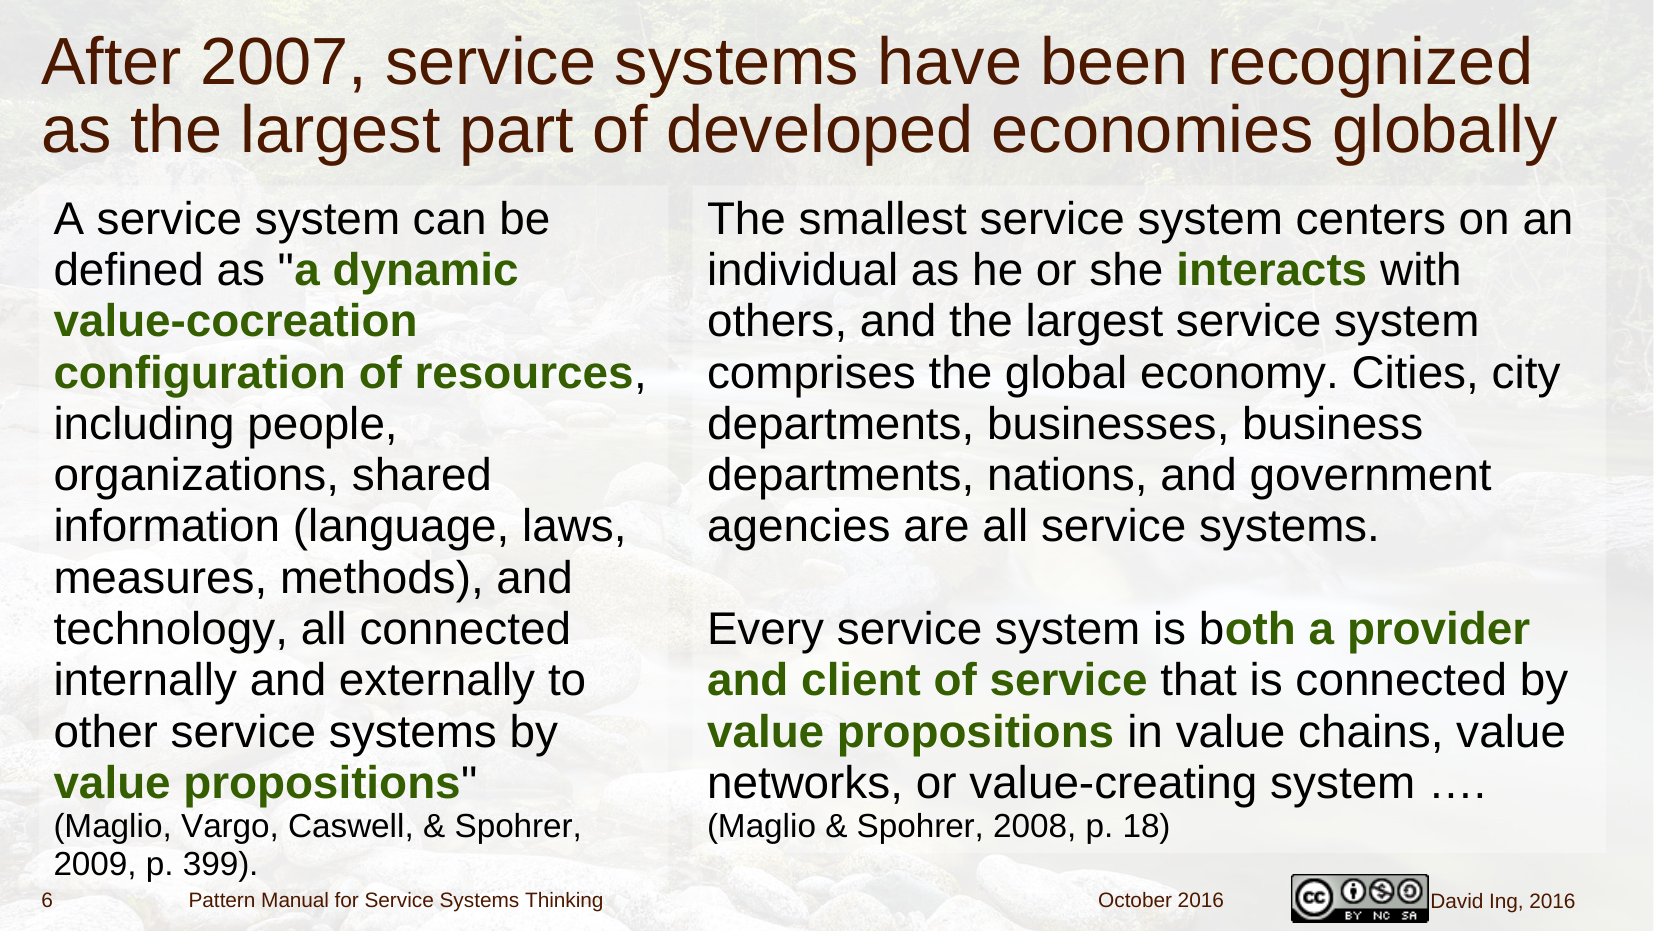

# After 2007, service systems have been recognized as the largest part of developed economies globally
A service system can be defined as "a dynamic value-cocreation configuration of resources, including people, organizations, shared information (language, laws, measures, methods), and technology, all connected internally and externally to other service systems by value propositions"
(Maglio, Vargo, Caswell, & Spohrer, 2009, p. 399).
The smallest service system centers on an individual as he or she interacts with others, and the largest service system comprises the global economy. Cities, city departments, businesses, business departments, nations, and government agencies are all service systems.
Every service system is both a provider and client of service that is connected by value propositions in value chains, value networks, or value-creating system …. (Maglio & Spohrer, 2008, p. 18)
Pattern Manual for Service Systems Thinking
October 2016
6